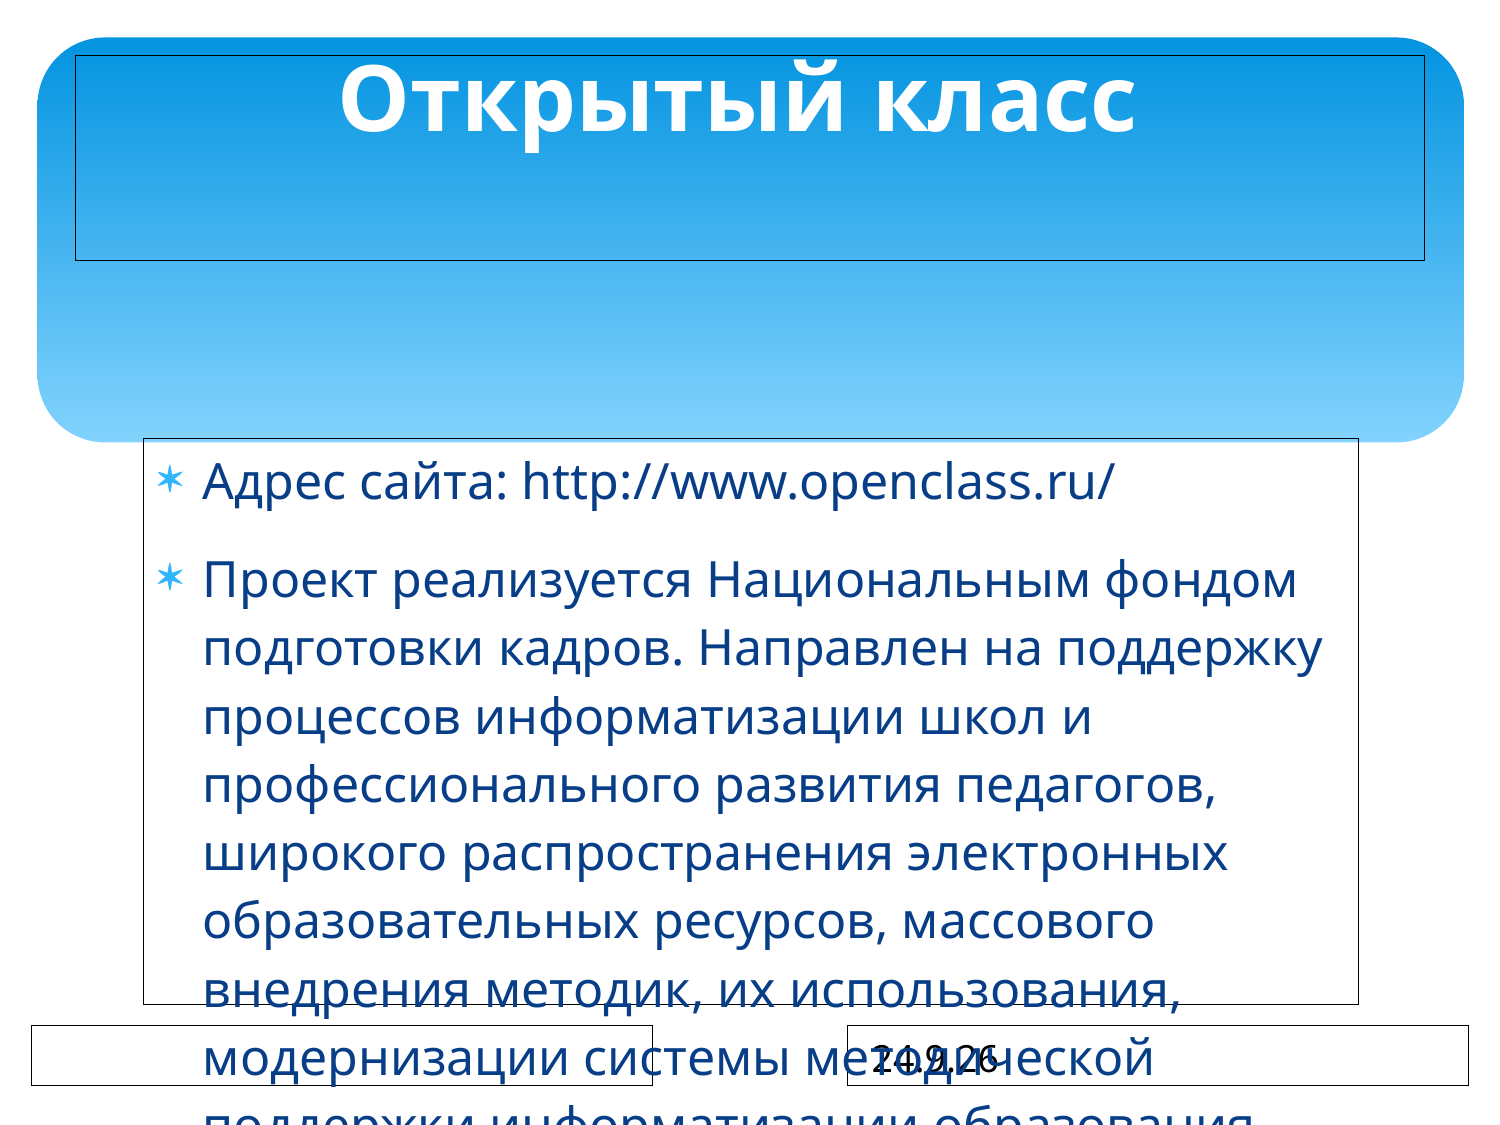

Открытый класс
# Адрес сайта: http://www.openclass.ru/
Проект реализуется Национальным фондом подготовки кадров. Направлен на поддержку процессов информатизации школ и профессионального развития педагогов, широкого распространения электронных образовательных ресурсов, массового внедрения методик, их использования, модернизации системы методической поддержки информатизации образования. Это открытая площадка для общения, обучения и обмена знаниями педагогов.